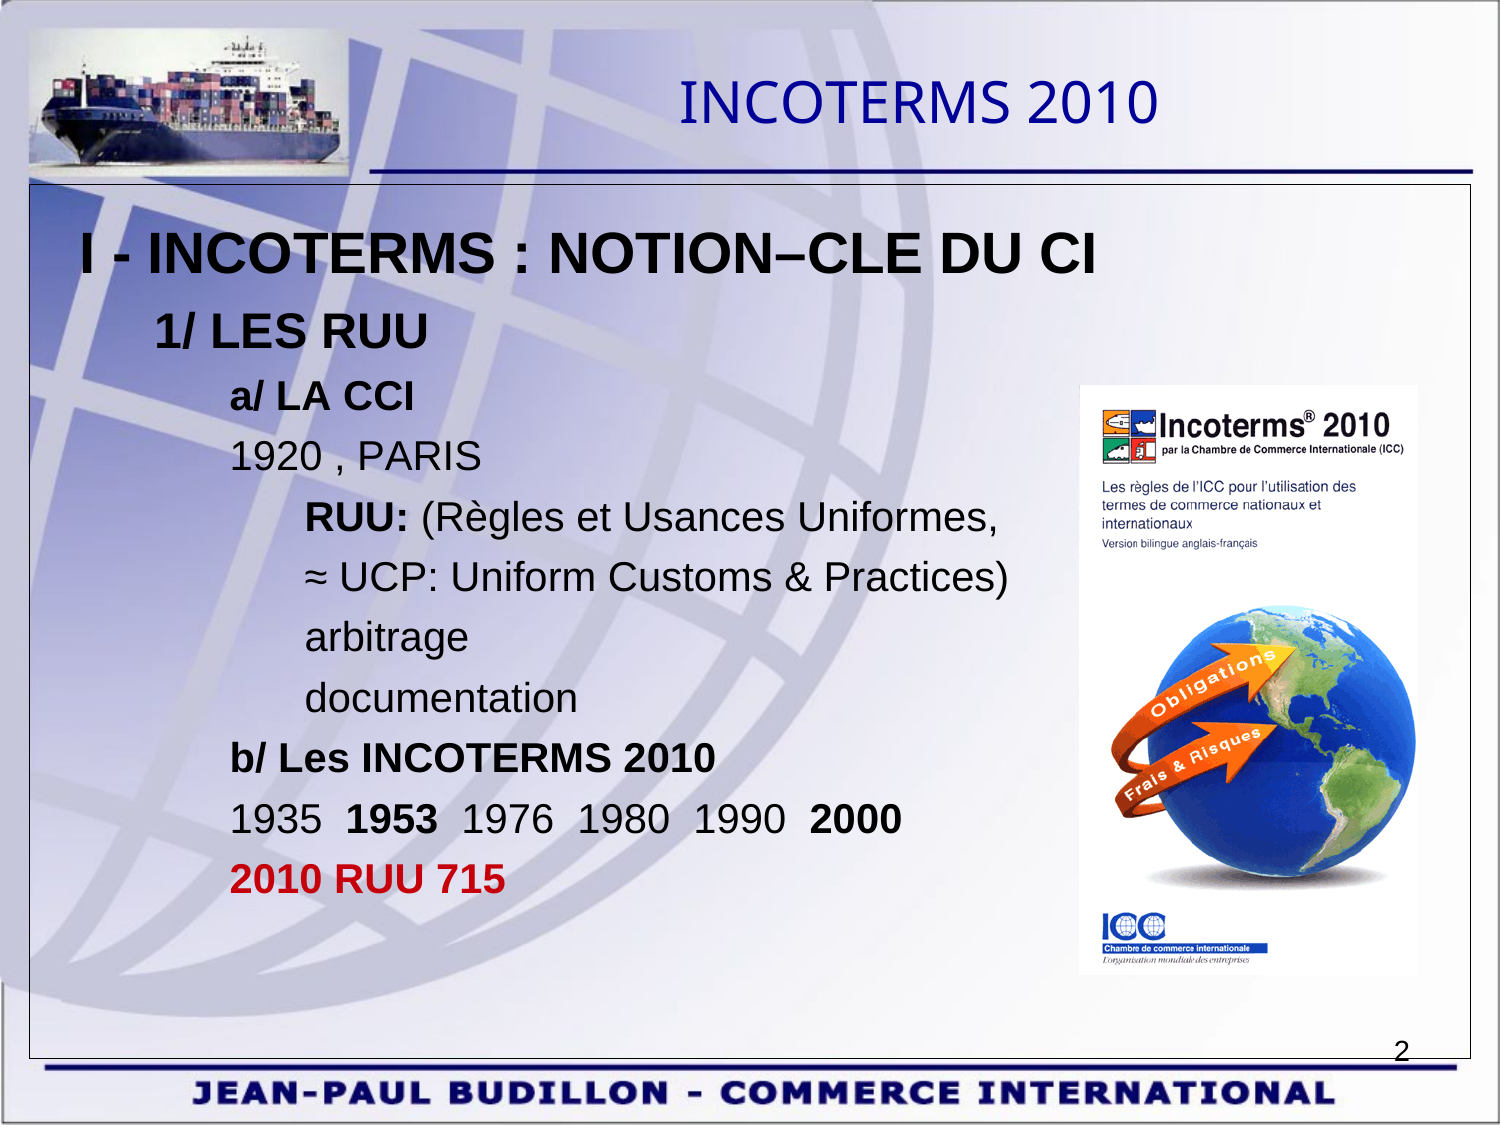

# INCOTERMS 2010
I - INCOTERMS : NOTION–CLE DU CI
1/ LES RUU
a/ LA CCI
1920 , PARIS
RUU: (Règles et Usances Uniformes,
≈ UCP: Uniform Customs & Practices)
arbitrage
documentation
b/ Les INCOTERMS 2010
1935 1953 1976 1980 1990 2000
2010 RUU 715
2